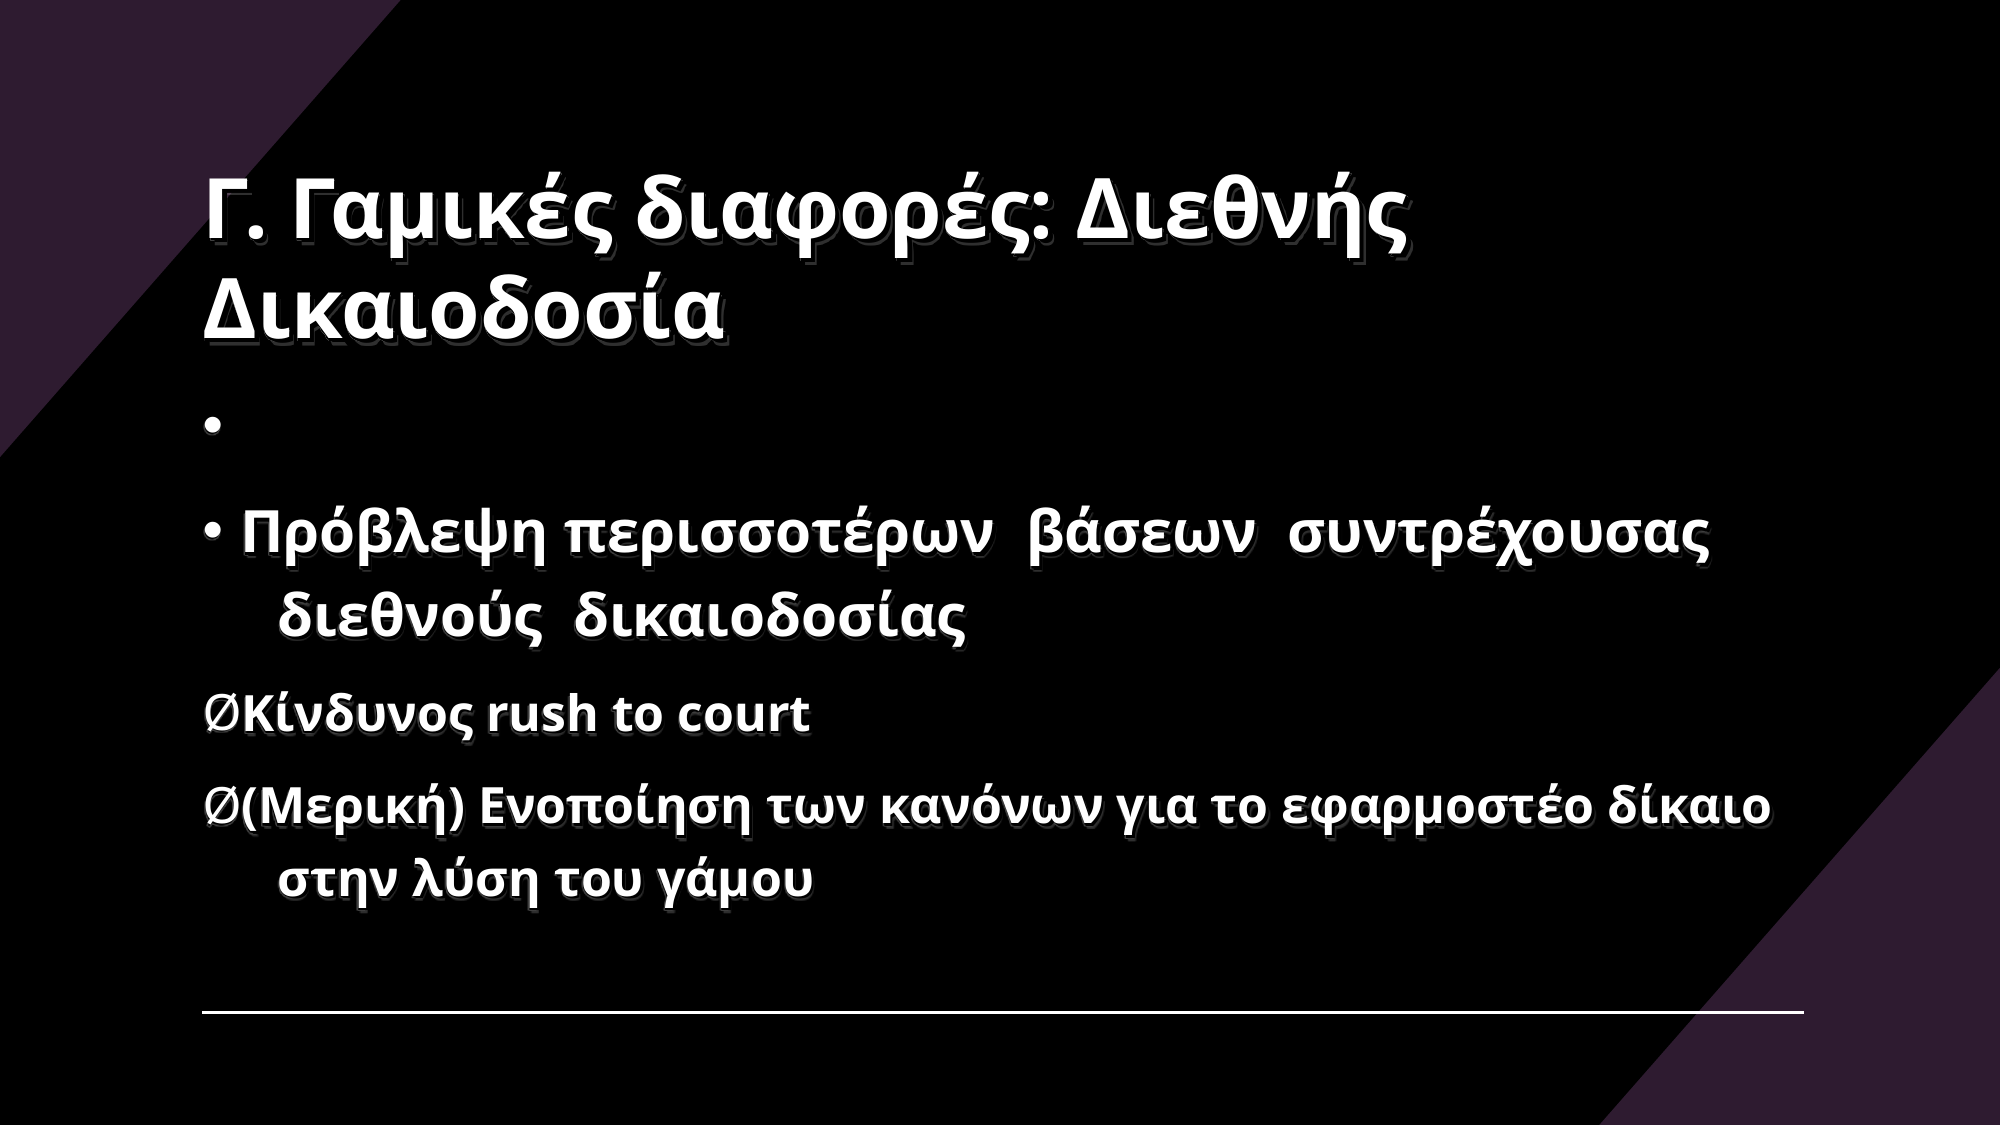

# Γ. Γαμικές διαφορές: Διεθνής Δικαιοδοσία
Πρόβλεψη περισσοτέρων βάσεων συντρέχουσας διεθνούς δικαιοδοσίας
Κίνδυνος rush to court
(Μερική) Ενοποίηση των κανόνων για το εφαρμοστέο δίκαιο στην λύση του γάμου